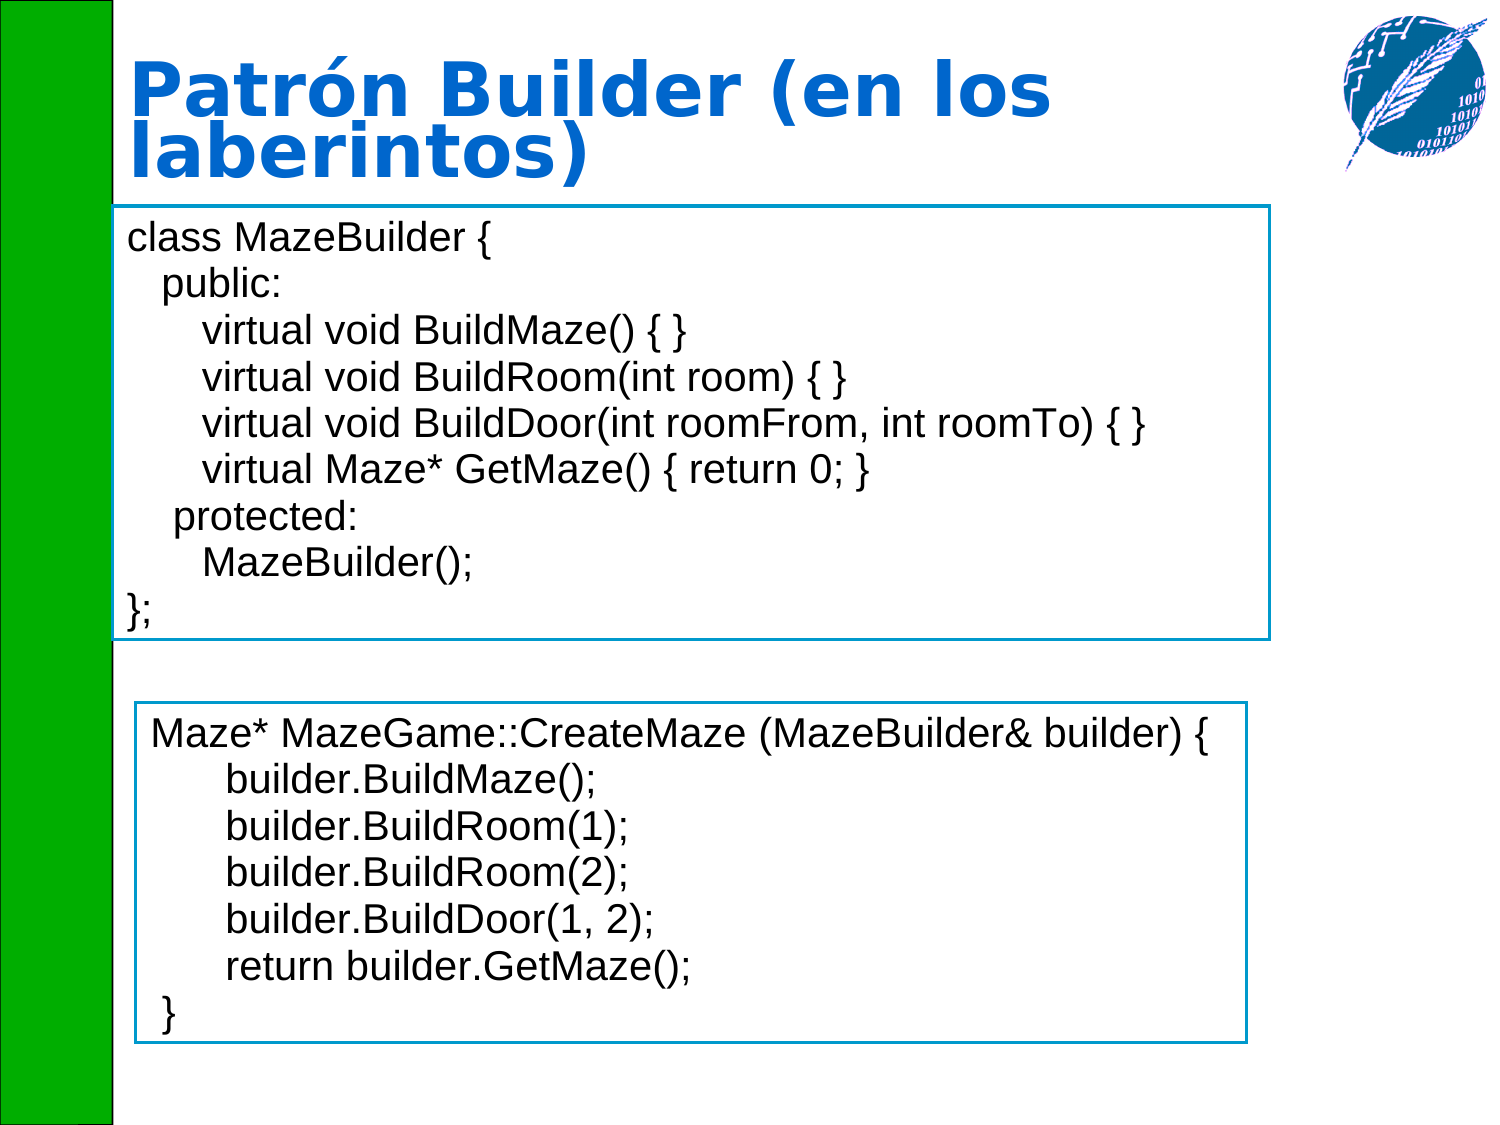

# Patrón Builder (en los laberintos)
class MazeBuilder {
 public:
	virtual void BuildMaze() { }
	virtual void BuildRoom(int room) { }
	virtual void BuildDoor(int roomFrom, int roomTo) { }
	virtual Maze* GetMaze() { return 0; }
 protected:
	MazeBuilder();
};
Maze* MazeGame::CreateMaze (MazeBuilder& builder) {
	builder.BuildMaze();
	builder.BuildRoom(1);
	builder.BuildRoom(2);
	builder.BuildDoor(1, 2);
	return builder.GetMaze();
 }